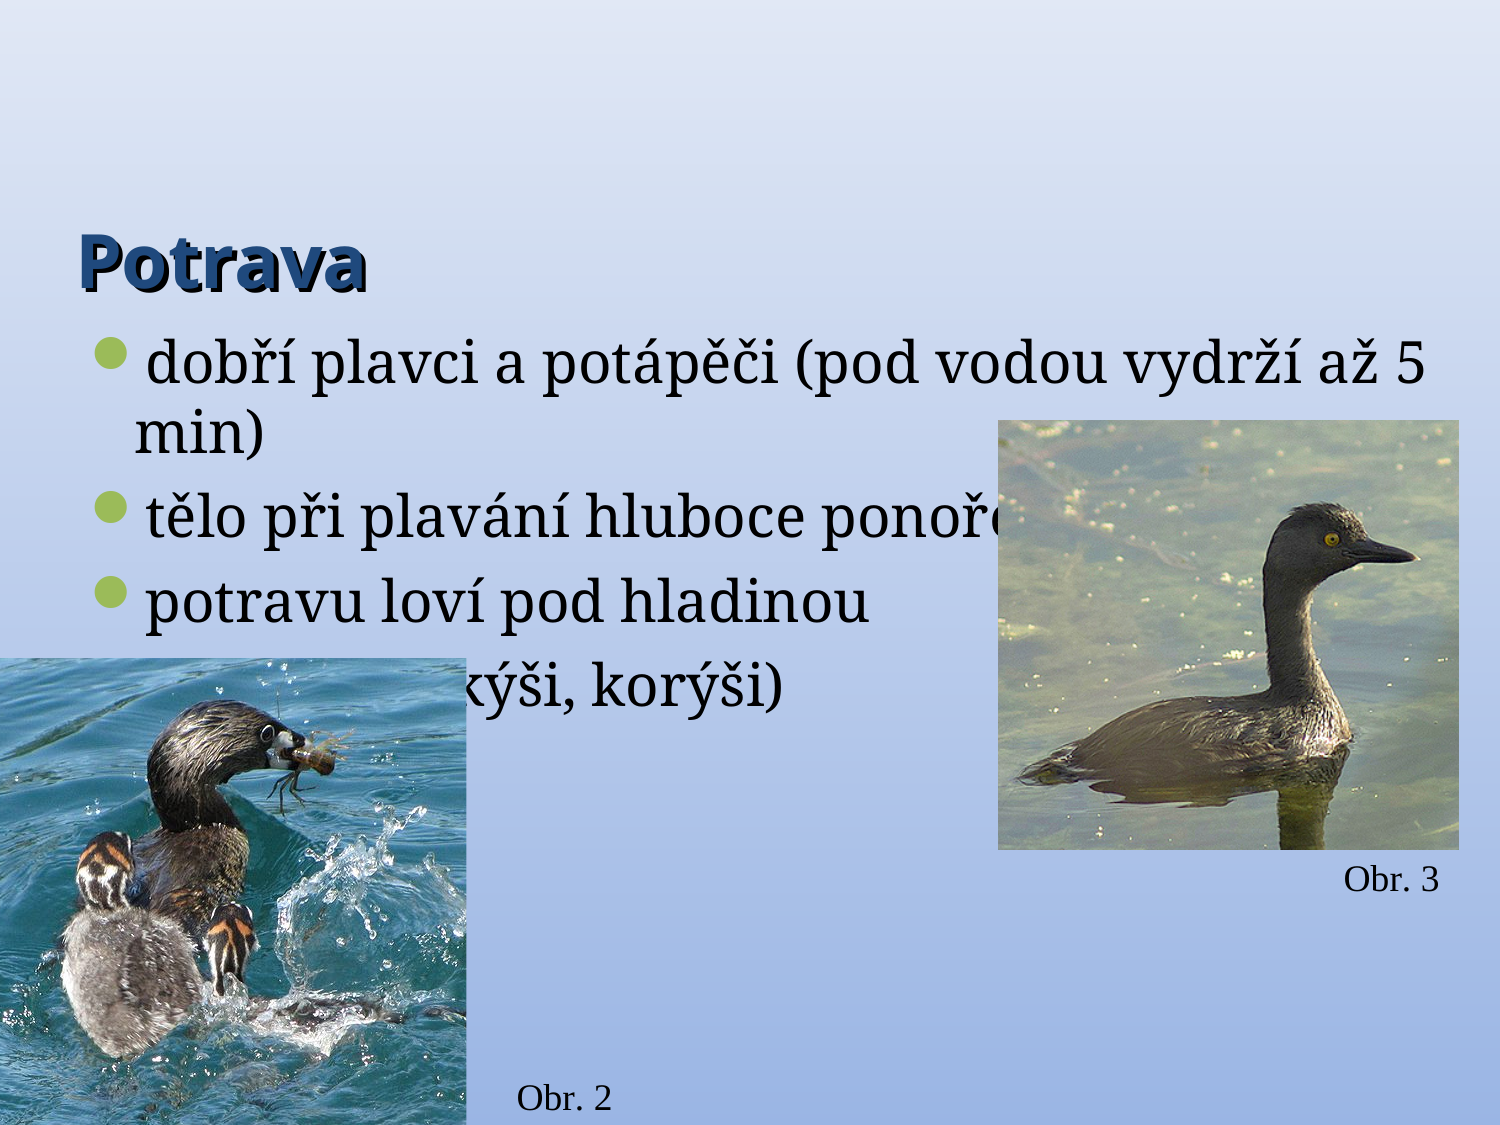

# Potrava
dobří plavci a potápěči (pod vodou vydrží až 5 min)
tělo při plavání hluboce ponořené
potravu loví pod hladinou
 (ryby, měkkýši, korýši)
Obr. 3
Obr. 2